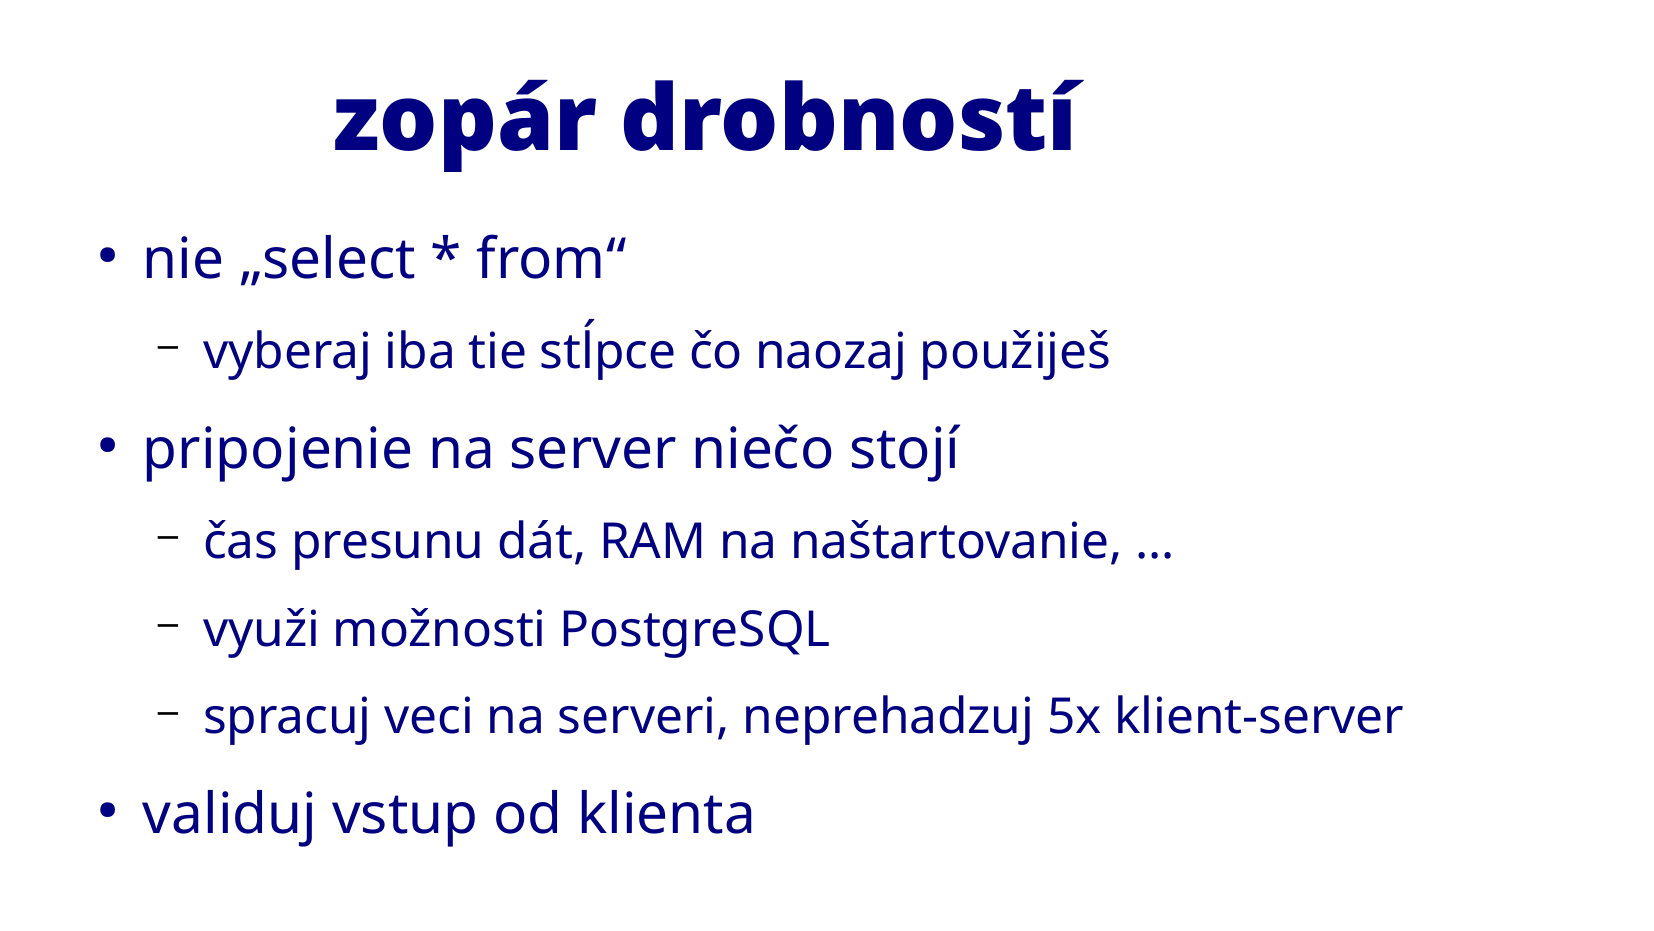

# zopár drobností
nie „select * from“
vyberaj iba tie stĺpce čo naozaj použiješ
pripojenie na server niečo stojí
čas presunu dát, RAM na naštartovanie, …
využi možnosti PostgreSQL
spracuj veci na serveri, neprehadzuj 5x klient-server
validuj vstup od klienta